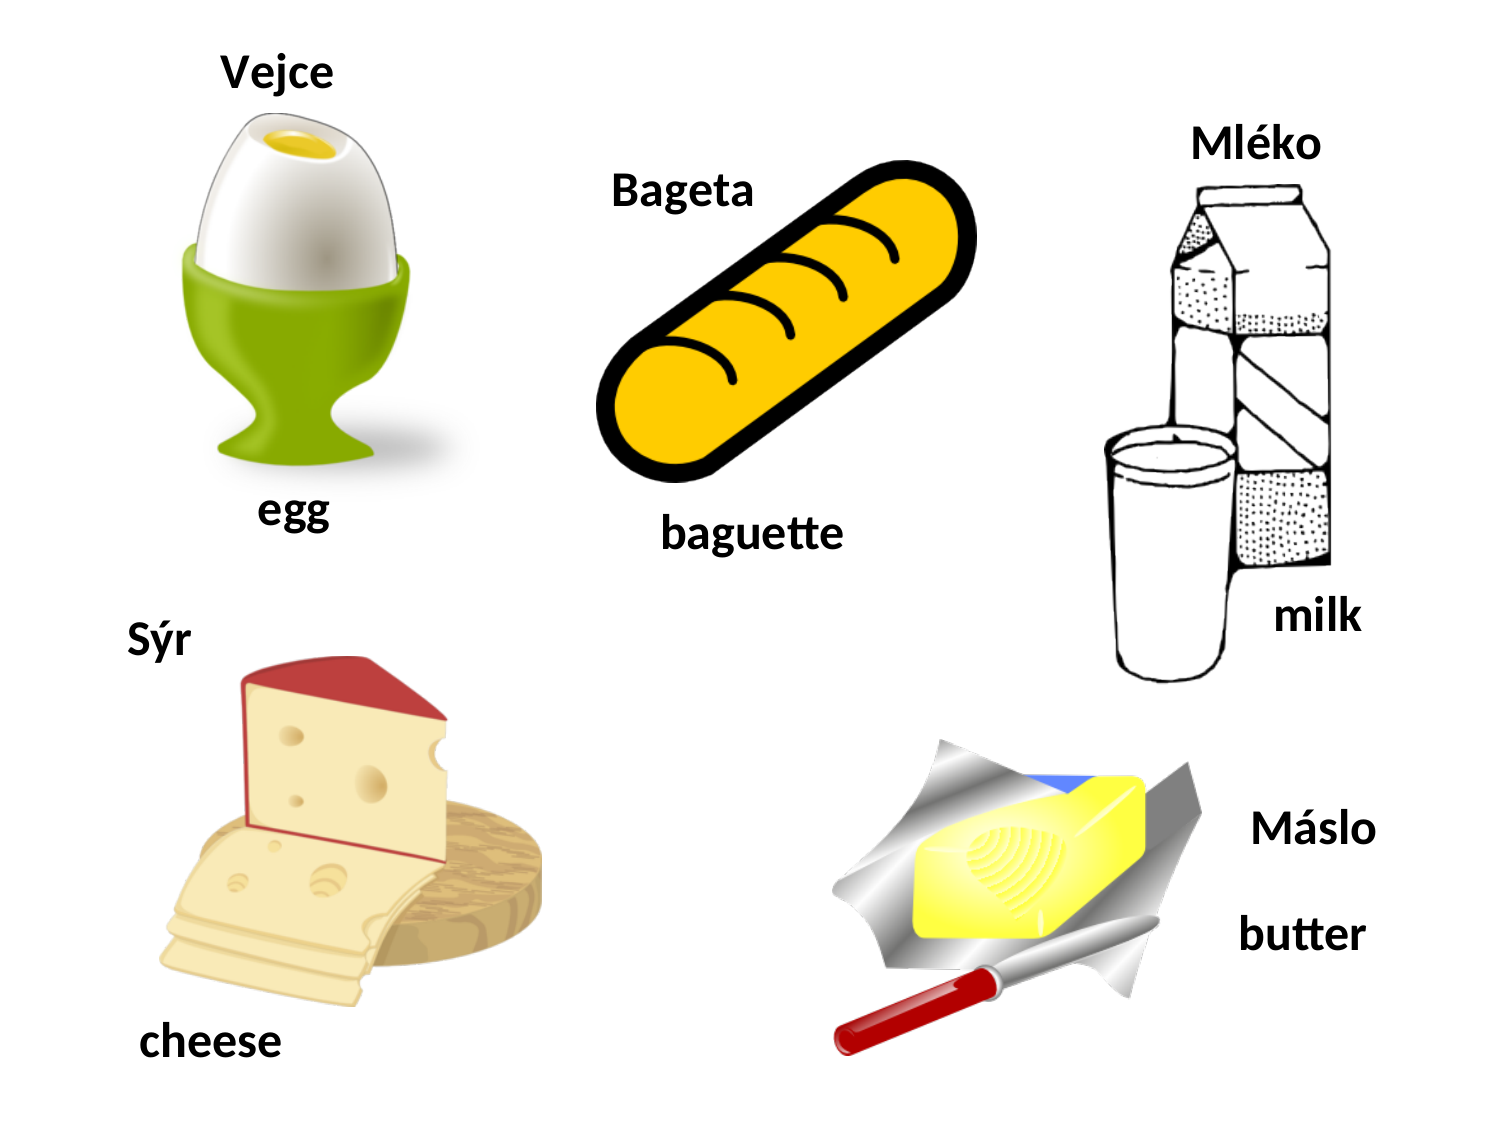

Vejce
Mléko
Bageta
egg
baguette
milk
Sýr
Máslo
butter
cheese